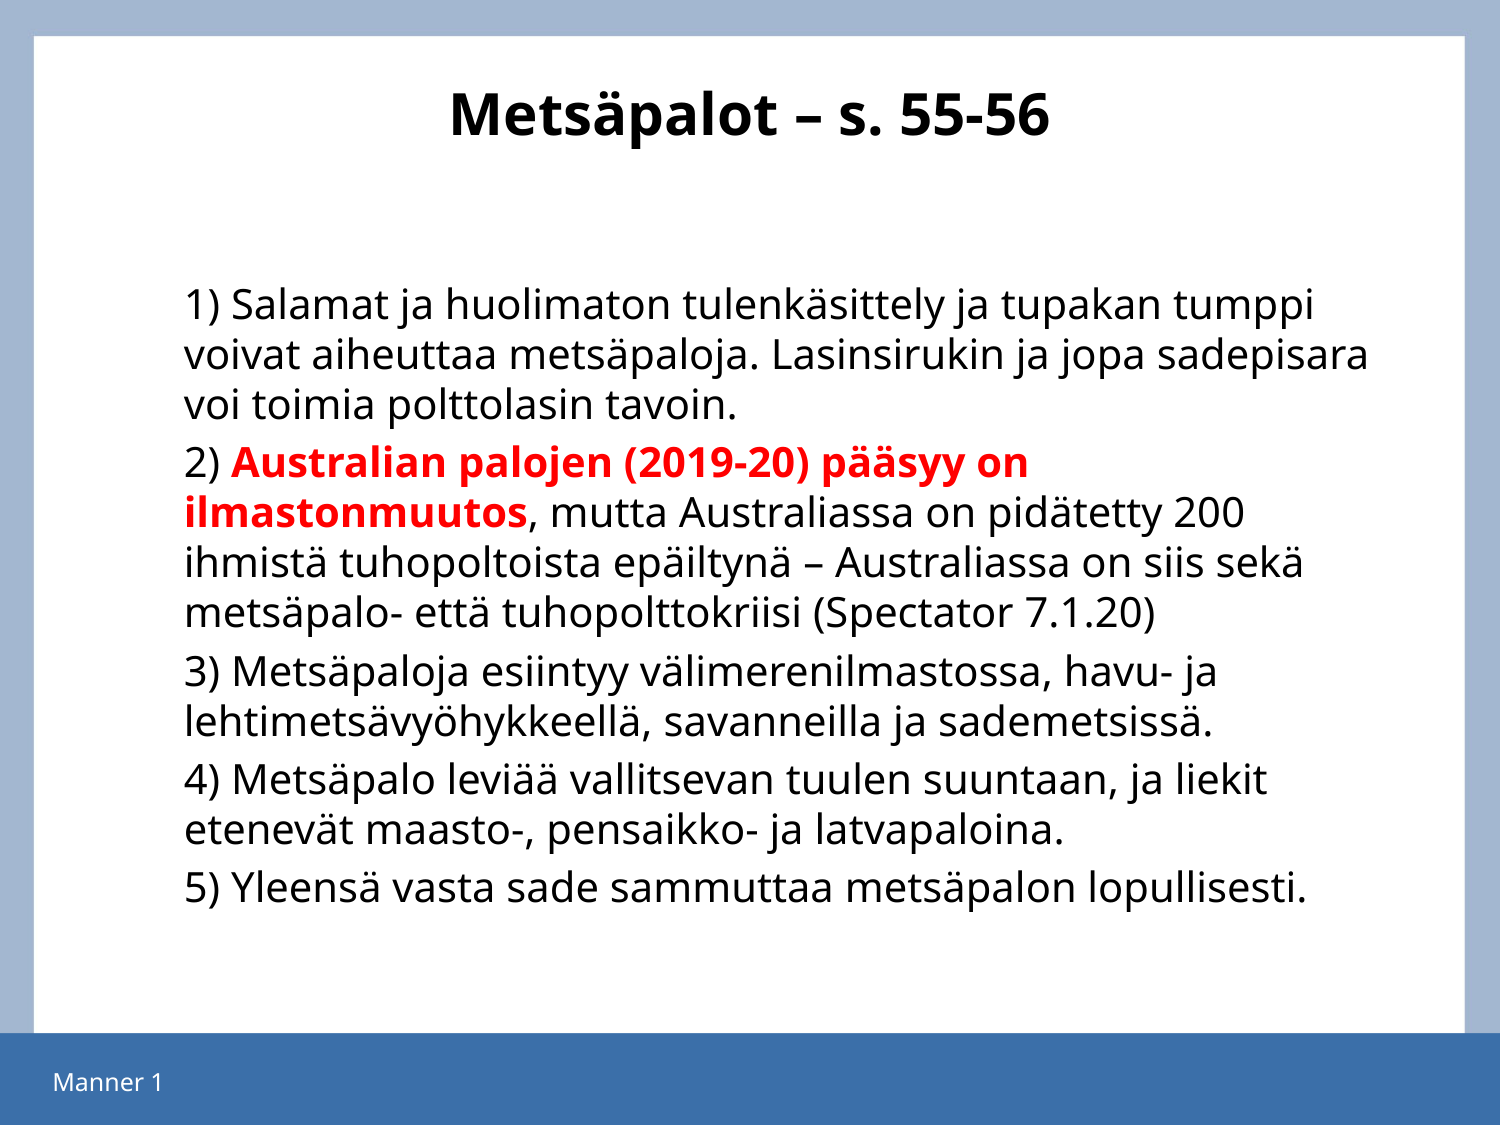

# Metsäpalot – s. 55-56
1) Salamat ja huolimaton tulenkäsittely ja tupakan tumppi voivat aiheuttaa metsäpaloja. Lasinsirukin ja jopa sadepisara voi toimia polttolasin tavoin.
2) Australian palojen (2019-20) pääsyy on ilmastonmuutos, mutta Australiassa on pidätetty 200 ihmistä tuhopoltoista epäiltynä – Australiassa on siis sekä metsäpalo- että tuhopolttokriisi (Spectator 7.1.20)
3) Metsäpaloja esiintyy välimerenilmastossa, havu- ja lehtimetsävyöhykkeellä, savanneilla ja sademetsissä.
4) Metsäpalo leviää vallitsevan tuulen suuntaan, ja liekit etenevät maasto-, pensaikko- ja latvapaloina.
5) Yleensä vasta sade sammuttaa metsäpalon lopullisesti.